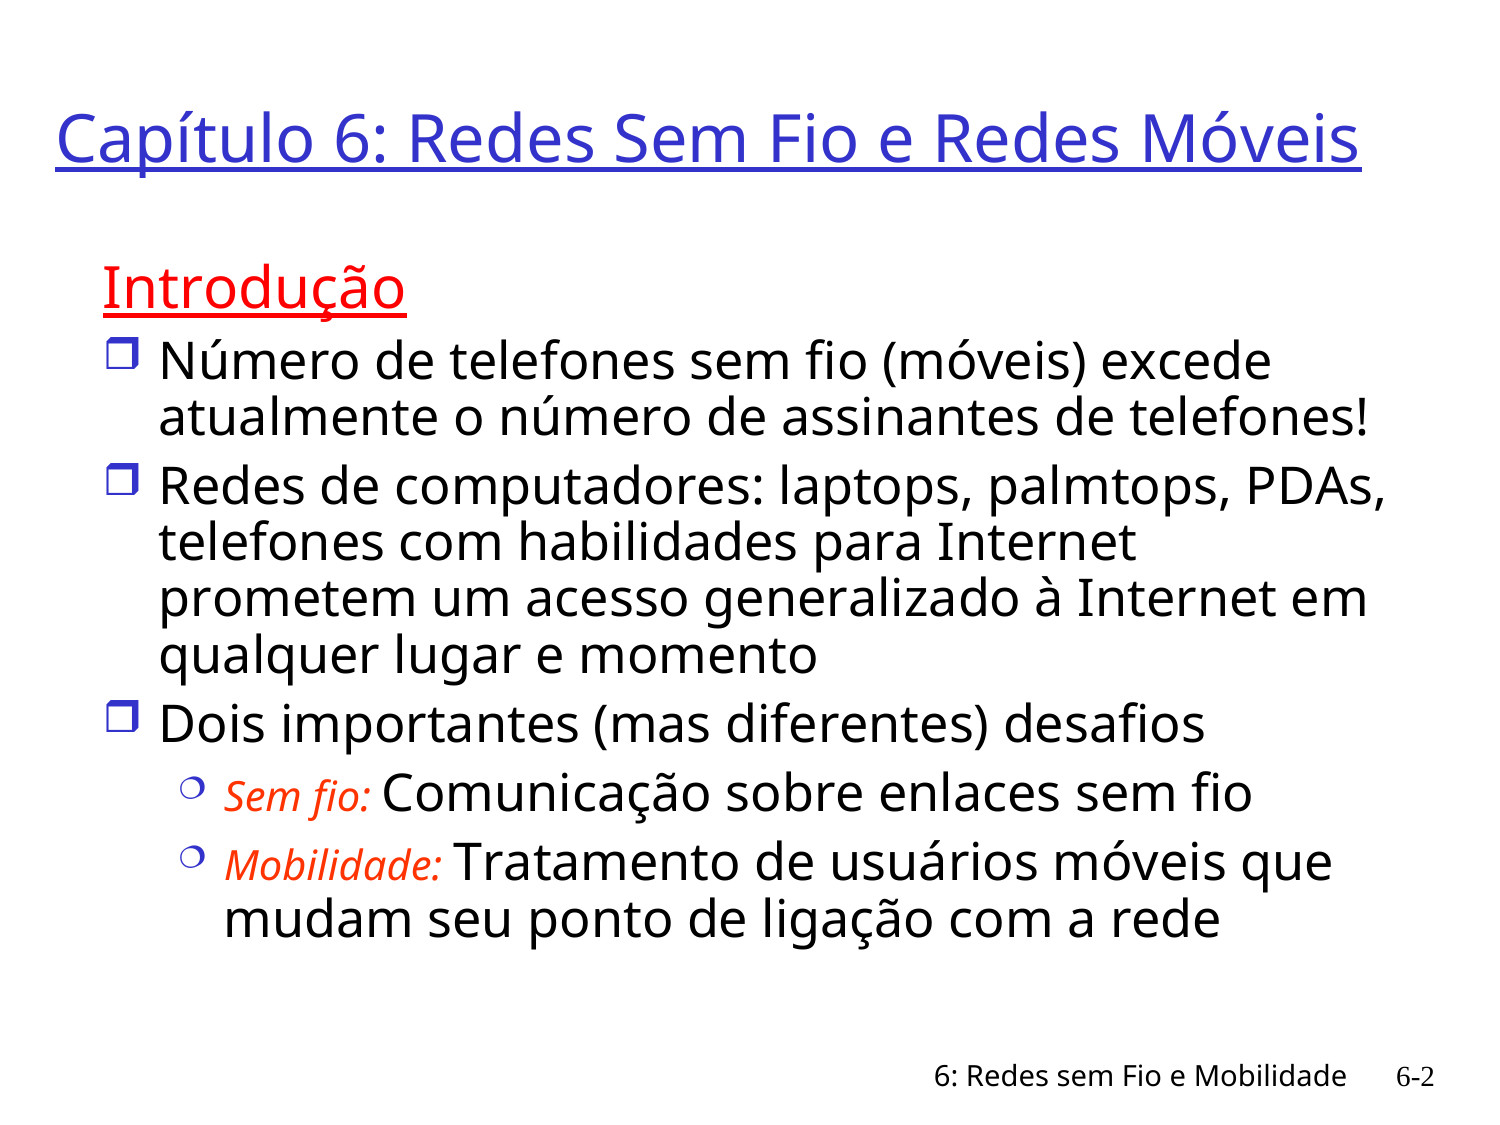

Capítulo 6: Redes Sem Fio e Redes Móveis
Introdução
Número de telefones sem fio (móveis) excede atualmente o número de assinantes de telefones!
Redes de computadores: laptops, palmtops, PDAs, telefones com habilidades para Internet prometem um acesso generalizado à Internet em qualquer lugar e momento
Dois importantes (mas diferentes) desafios
Sem fio: Comunicação sobre enlaces sem fio
Mobilidade: Tratamento de usuários móveis que mudam seu ponto de ligação com a rede
6: Redes sem Fio e Mobilidade